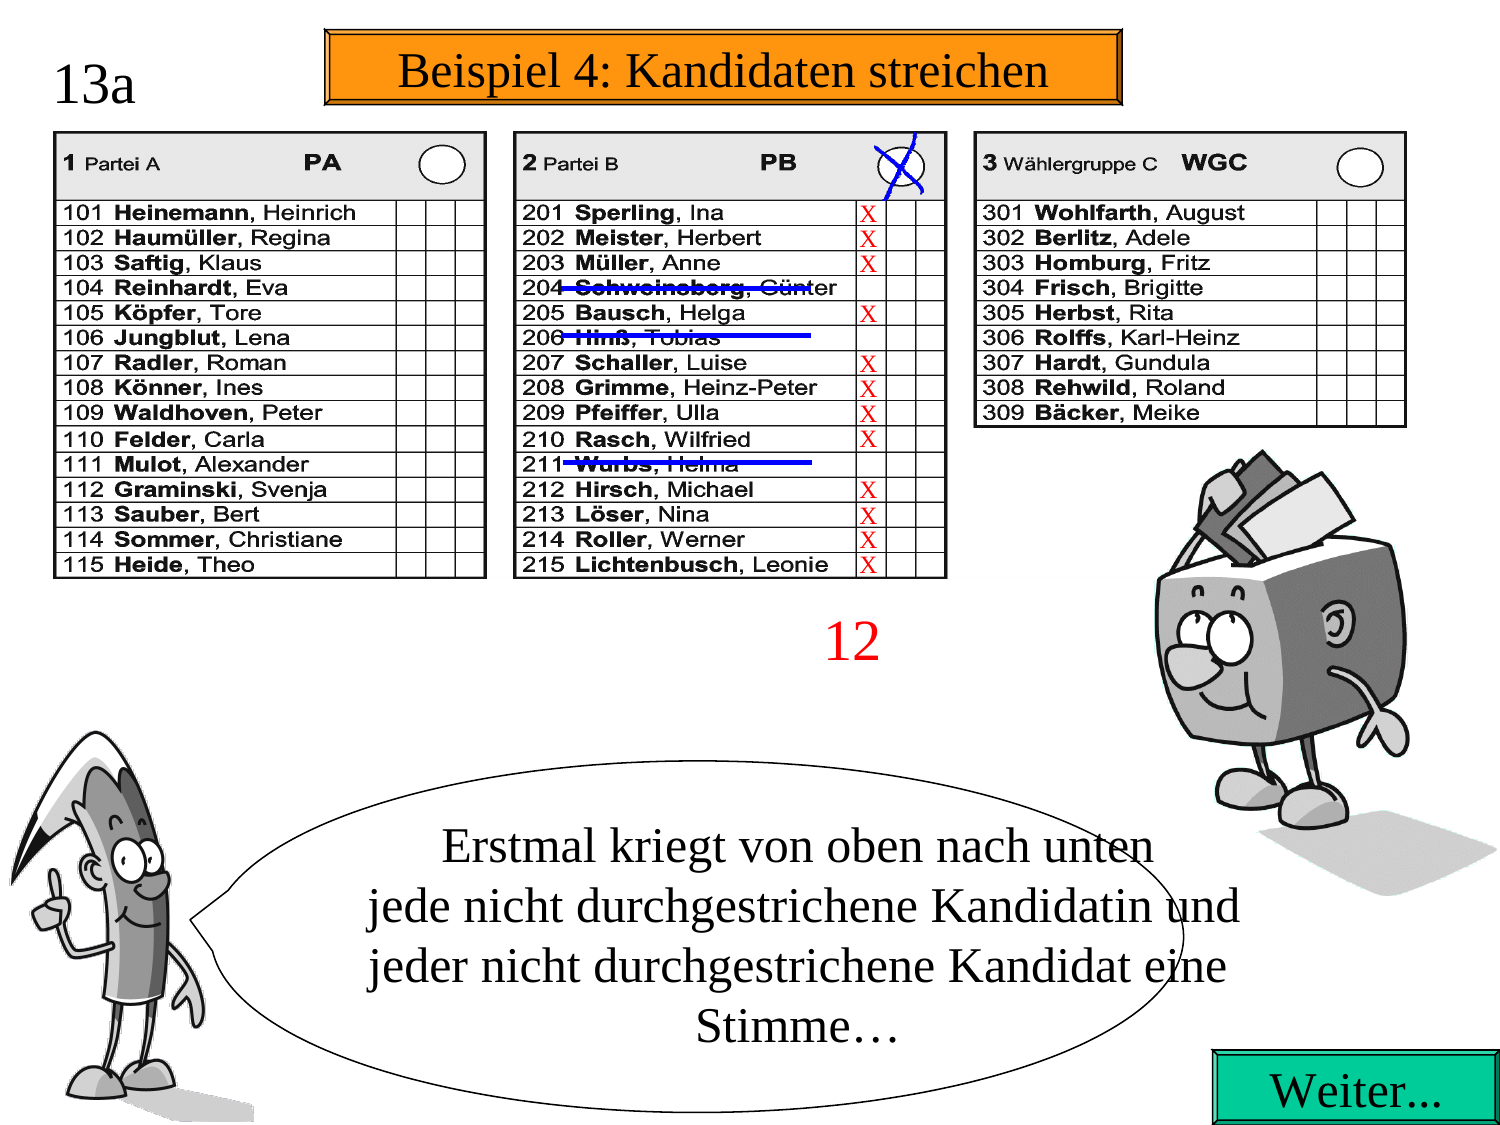

Beispiel 4: Kandidaten streichen
13a
X
X
X
X
X
X
X
X
X
X
X
X
12
Erstmal kriegt von oben nach unten
 jede nicht durchgestrichene Kandidatin und
jeder nicht durchgestrichene Kandidat eine
Stimme…
Weiter...